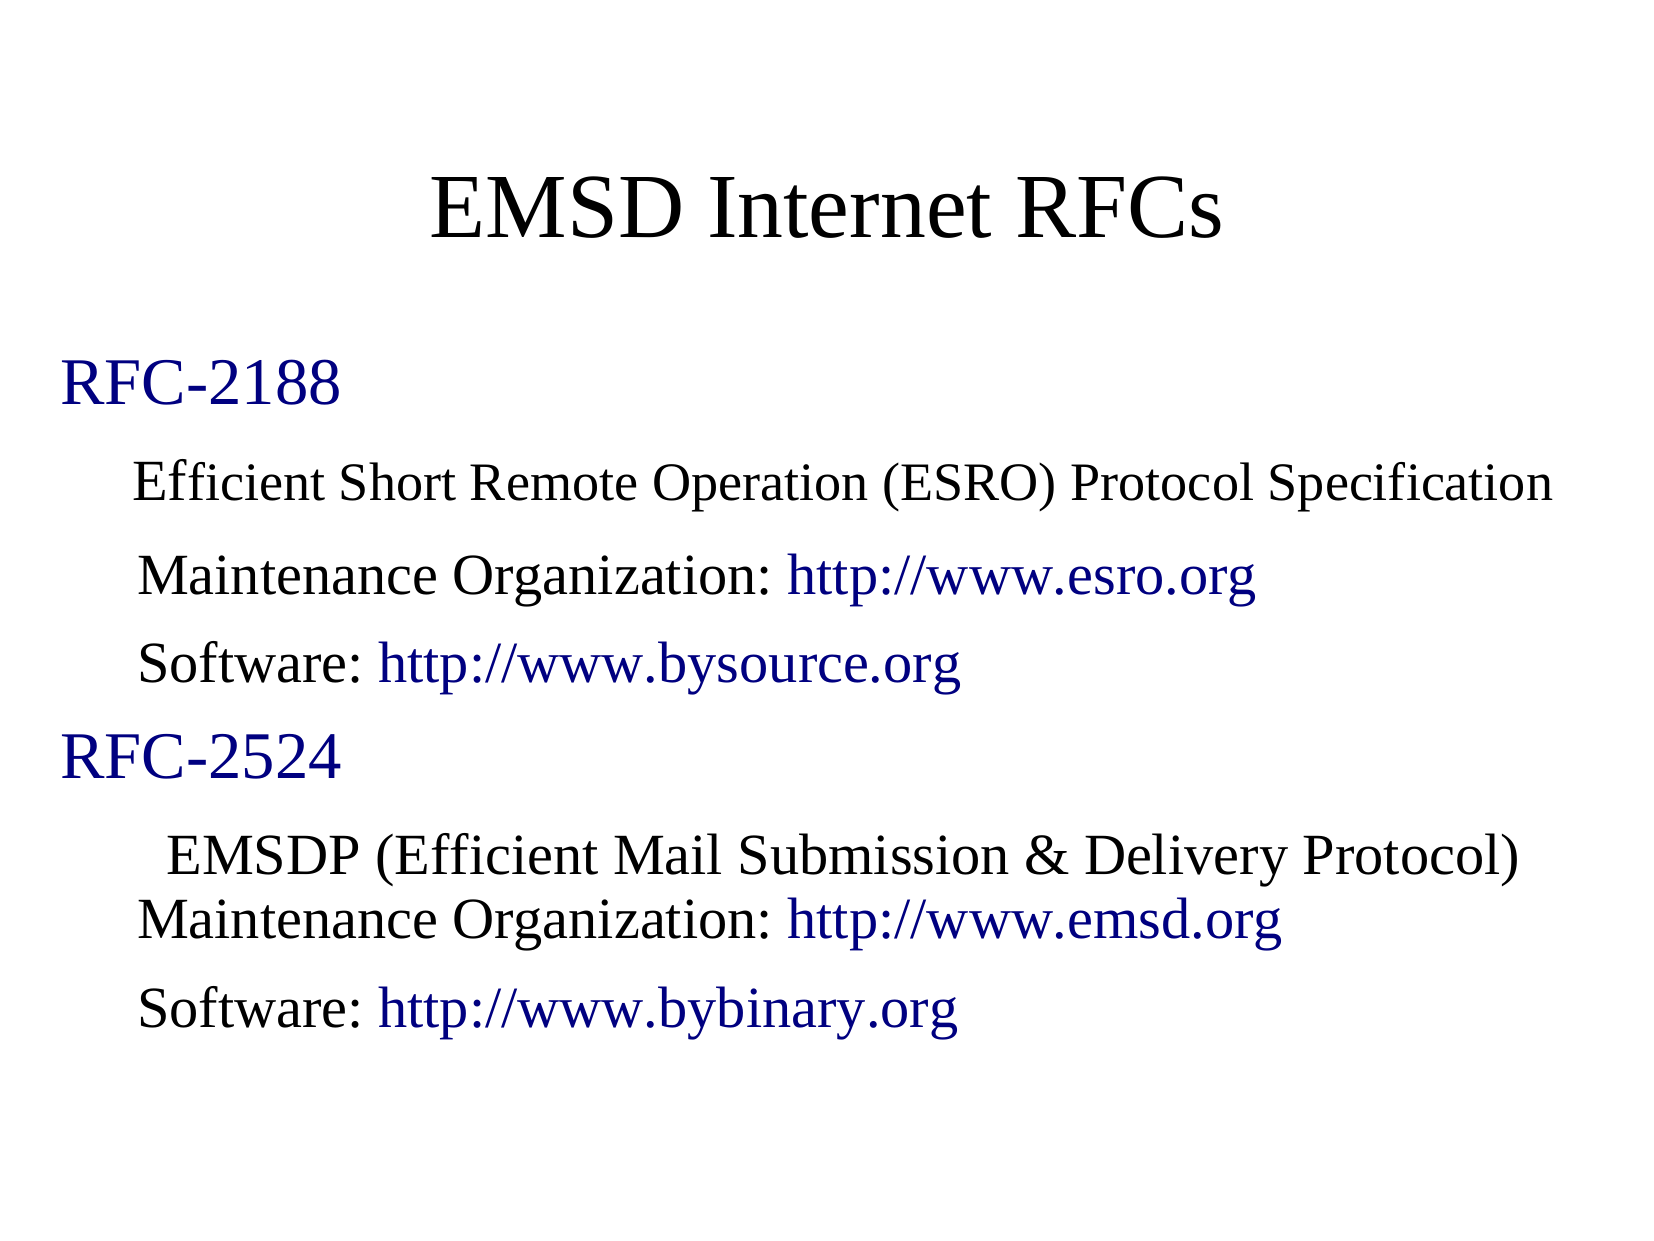

# EMSD Internet RFCs
RFC-2188
Efficient Short Remote Operation (ESRO) Protocol Specification
Maintenance Organization: http://www.esro.org
Software: http://www.bysource.org
RFC-2524
EMSDP (Efficient Mail Submission & Delivery Protocol)
Maintenance Organization: http://www.emsd.org
Software: http://www.bybinary.org